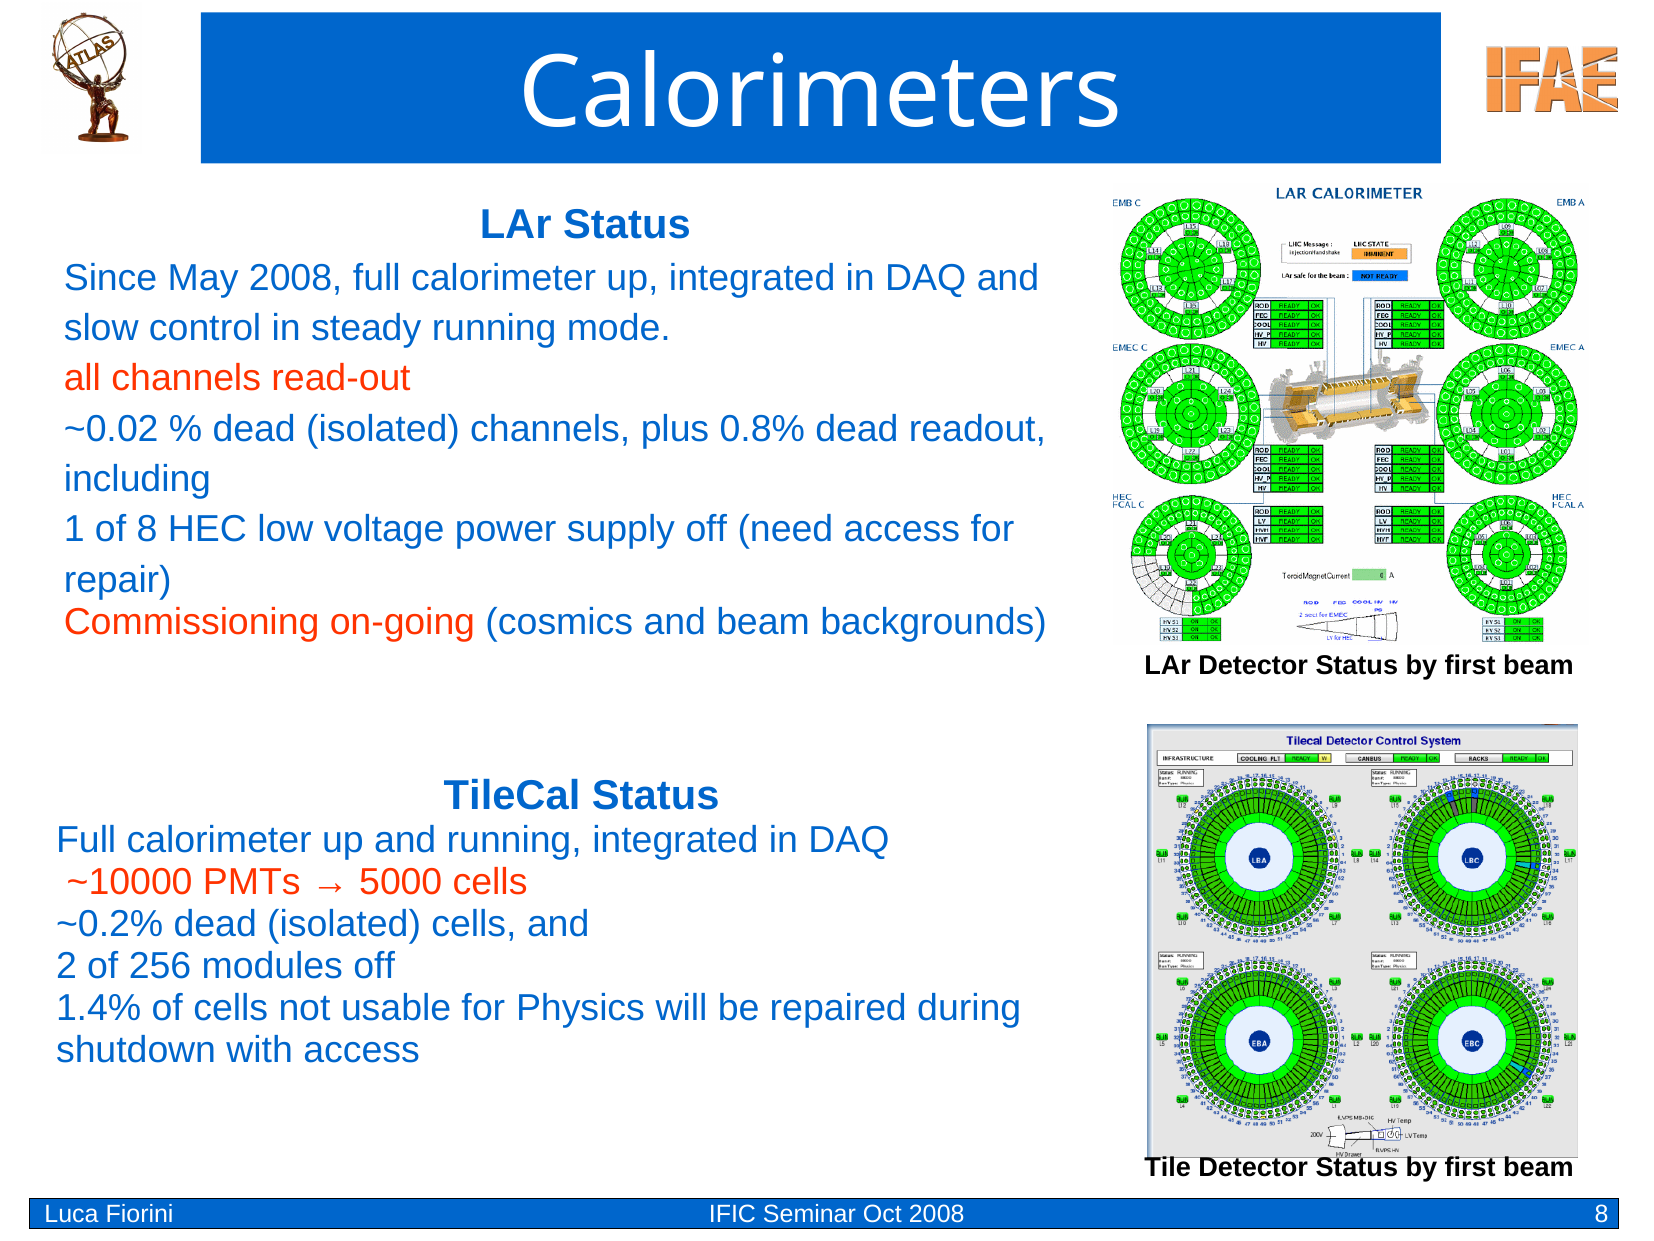

Calorimeters
LAr Status
Since May 2008, full calorimeter up, integrated in DAQ and slow control in steady running mode.
all channels read-out
~0.02 % dead (isolated) channels, plus 0.8% dead readout, including
1 of 8 HEC low voltage power supply off (need access for repair)
Commissioning on-going (cosmics and beam backgrounds)
LAr Detector Status by first beam
TileCal Status
Full calorimeter up and running, integrated in DAQ
 ~10000 PMTs → 5000 cells
~0.2% dead (isolated) cells, and
2 of 256 modules off
1.4% of cells not usable for Physics will be repaired during shutdown with access
Tile Detector Status by first beam
Luca Fiorini								IFIC Seminar Oct 2008									8